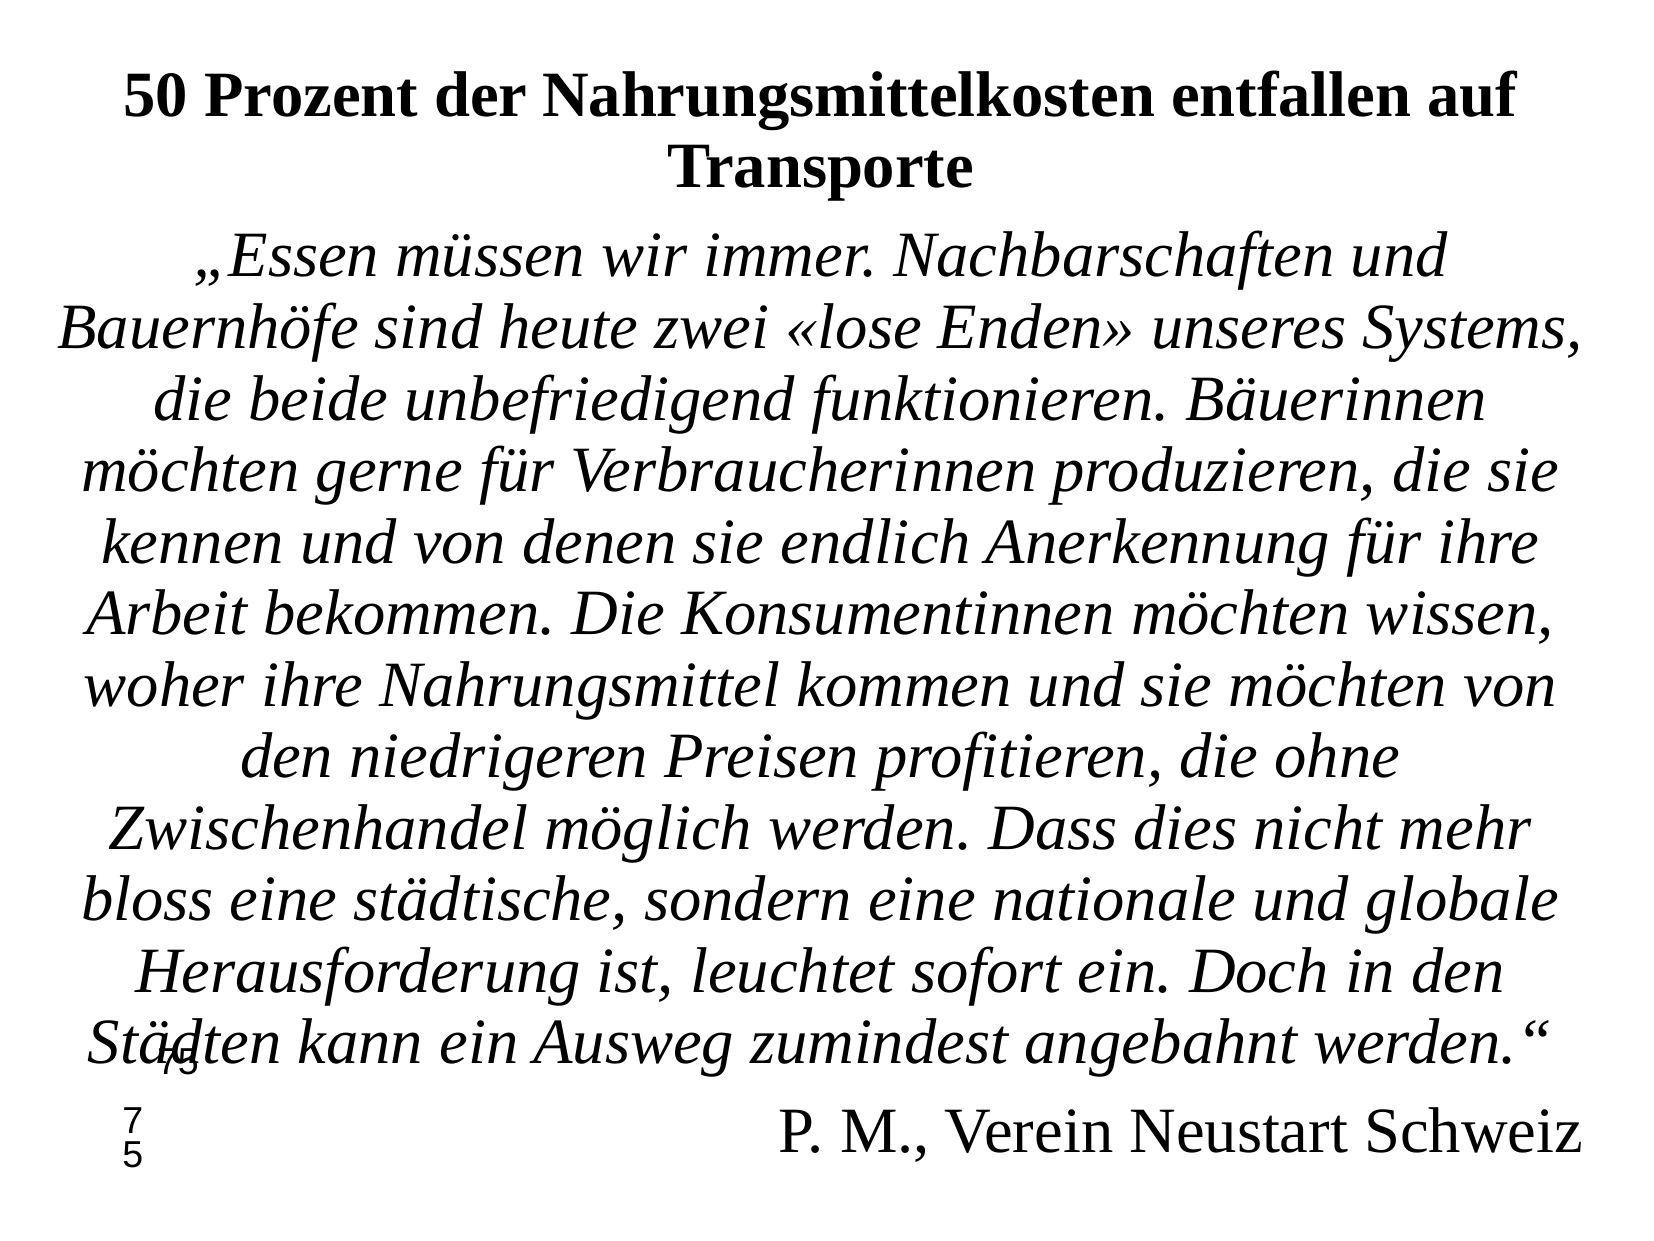

50 Prozent der Nahrungsmittelkosten entfallen auf Transporte
„Essen müssen wir immer. Nachbarschaften und Bauernhöfe sind heute zwei «lose Enden» unseres Systems, die beide unbefriedigend funktionieren. Bäuerinnen möchten gerne für Verbraucherinnen produzieren, die sie kennen und von denen sie endlich Anerkennung für ihre Arbeit bekommen. Die Konsumentinnen möchten wissen, woher ihre Nahrungsmittel kommen und sie möchten von den niedrigeren Preisen profitieren, die ohne Zwischenhandel möglich werden. Dass dies nicht mehr bloss eine städtische, sondern eine nationale und globale Herausforderung ist, leuchtet sofort ein. Doch in den Städten kann ein Ausweg zumindest angebahnt werden.“
P. M., Verein Neustart Schweiz